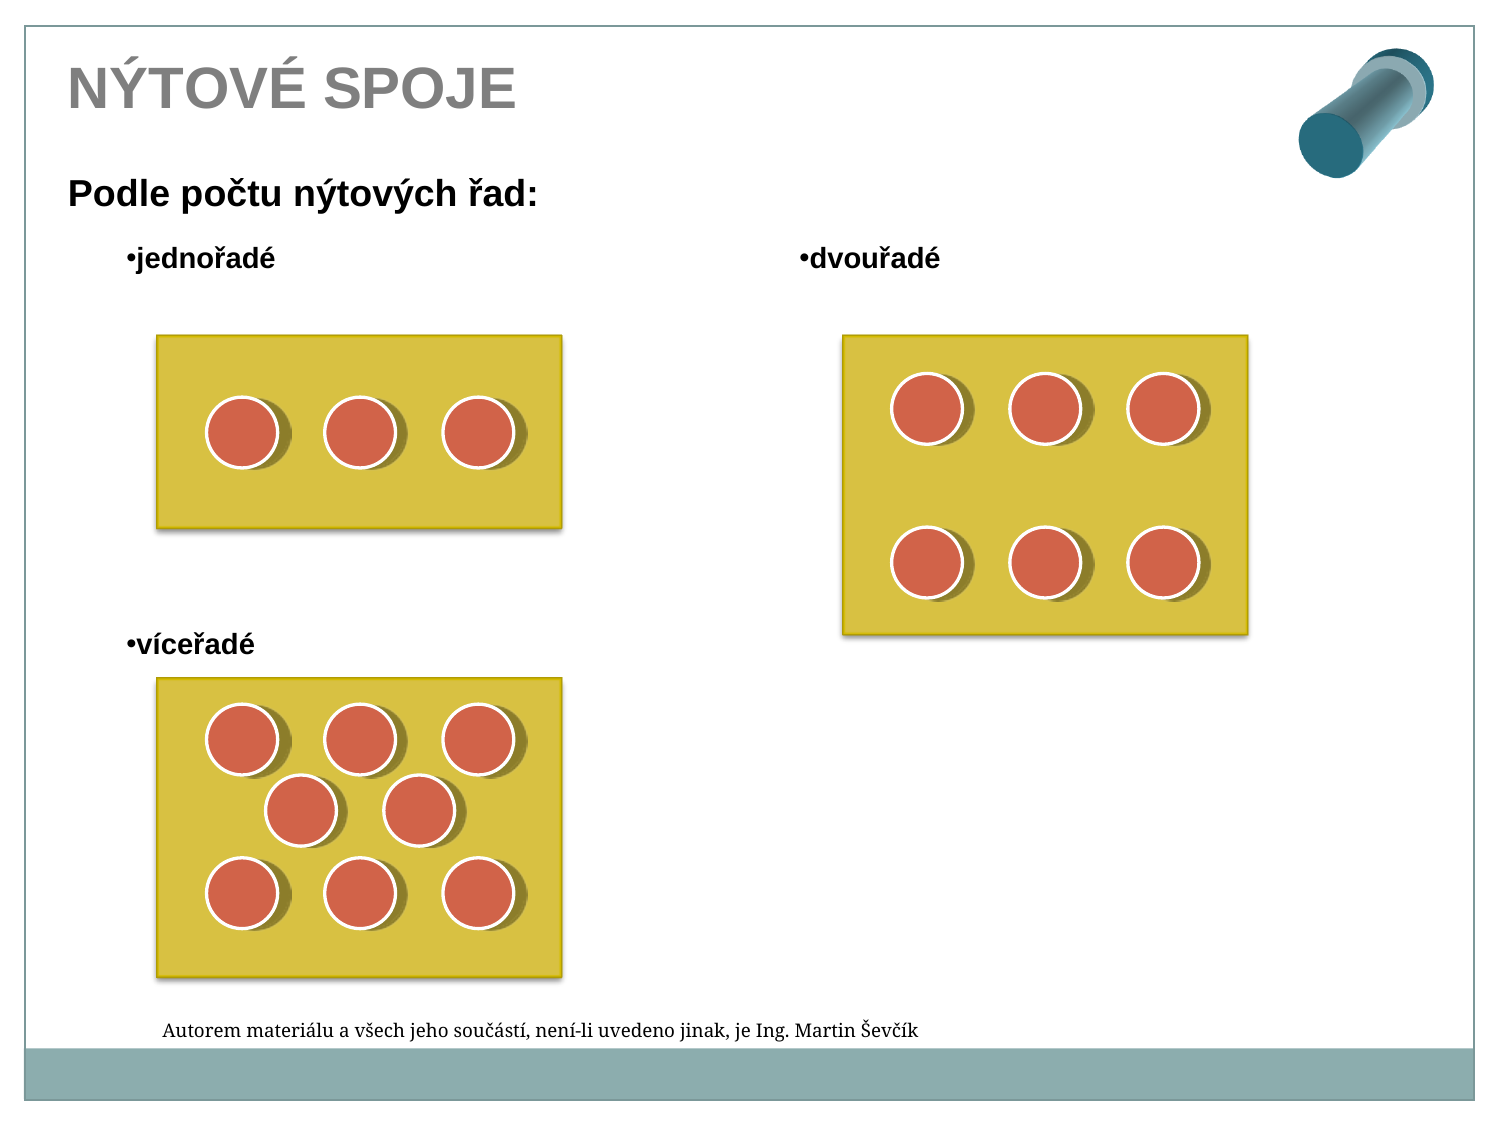

NÝTOVÉ SPOJE
Podle počtu nýtových řad:
jednořadé
dvouřadé
víceřadé
Autorem materiálu a všech jeho součástí, není-li uvedeno jinak, je Ing. Martin Ševčík